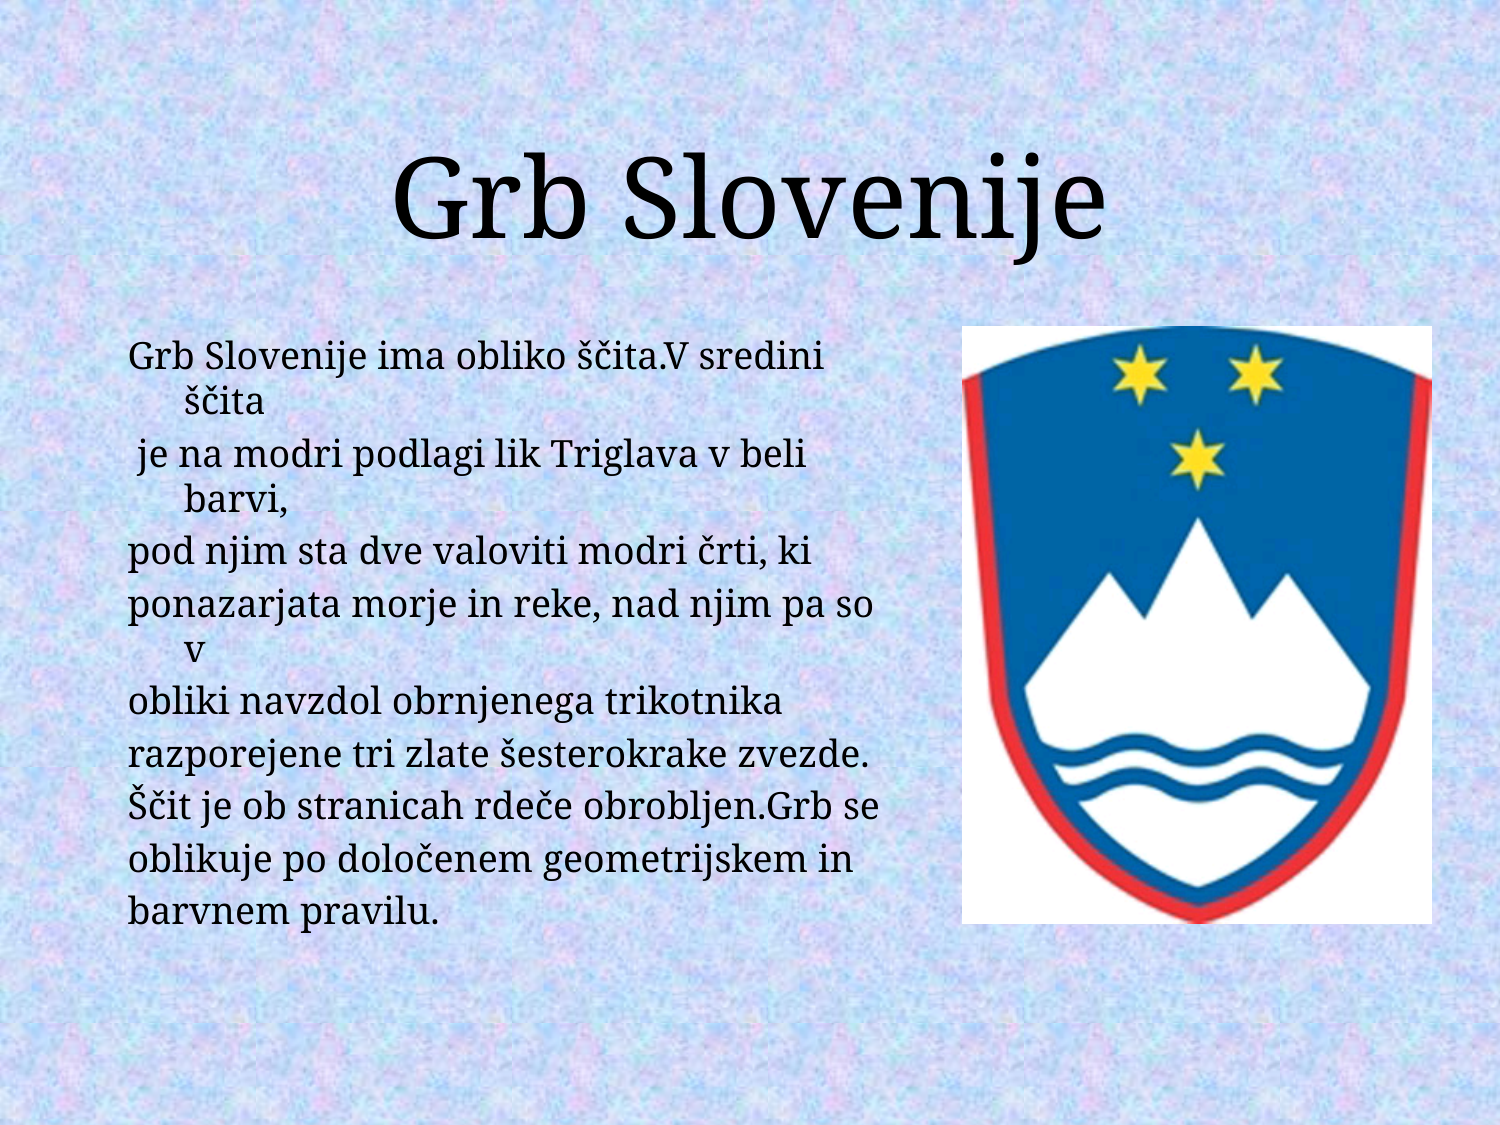

# Grb Slovenije
Grb Slovenije ima obliko ščita.V sredini ščita
 je na modri podlagi lik Triglava v beli barvi,
pod njim sta dve valoviti modri črti, ki
ponazarjata morje in reke, nad njim pa so v
obliki navzdol obrnjenega trikotnika
razporejene tri zlate šesterokrake zvezde.
Ščit je ob stranicah rdeče obrobljen.Grb se
oblikuje po določenem geometrijskem in
barvnem pravilu.